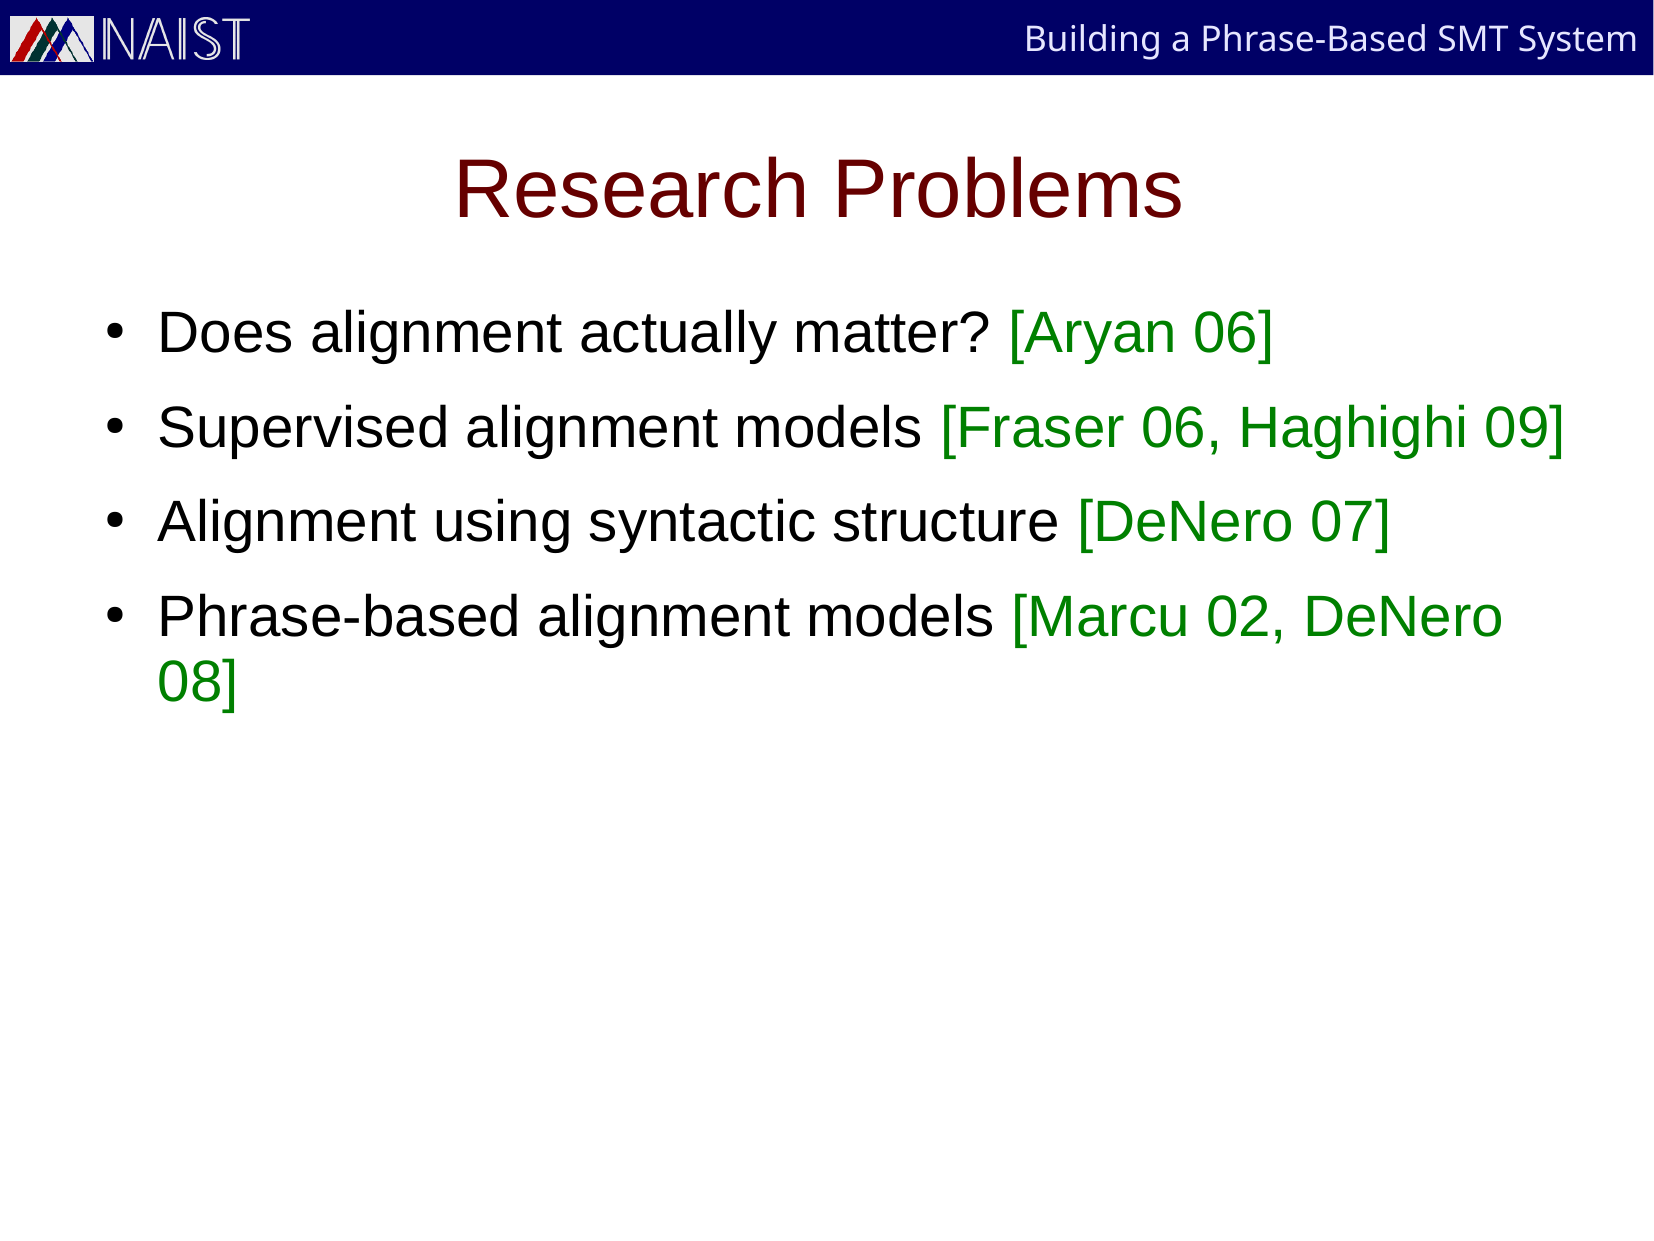

# Research Problems
Does alignment actually matter? [Aryan 06]
Supervised alignment models [Fraser 06, Haghighi 09]
Alignment using syntactic structure [DeNero 07]
Phrase-based alignment models [Marcu 02, DeNero 08]